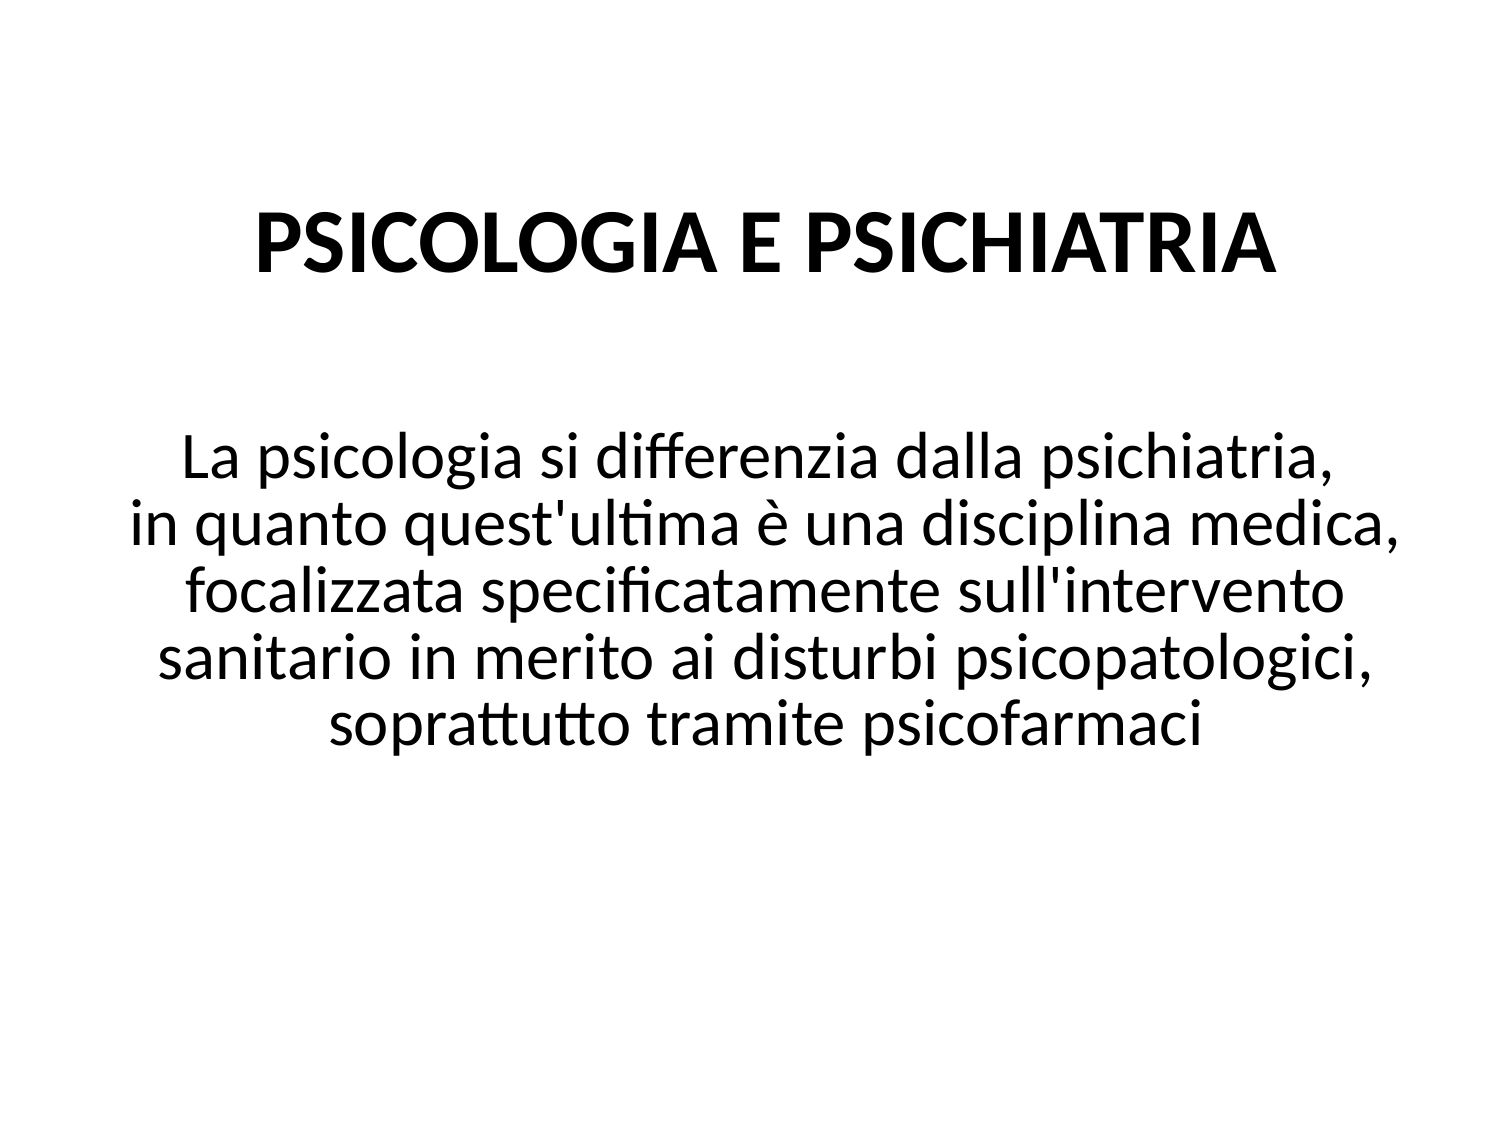

# PSICOLOGIA E PSICHIATRIA La psicologia si differenzia dalla psichiatria, in quanto quest'ultima è una disciplina medica, focalizzata specificatamente sull'intervento sanitario in merito ai disturbi psicopatologici, soprattutto tramite psicofarmaci